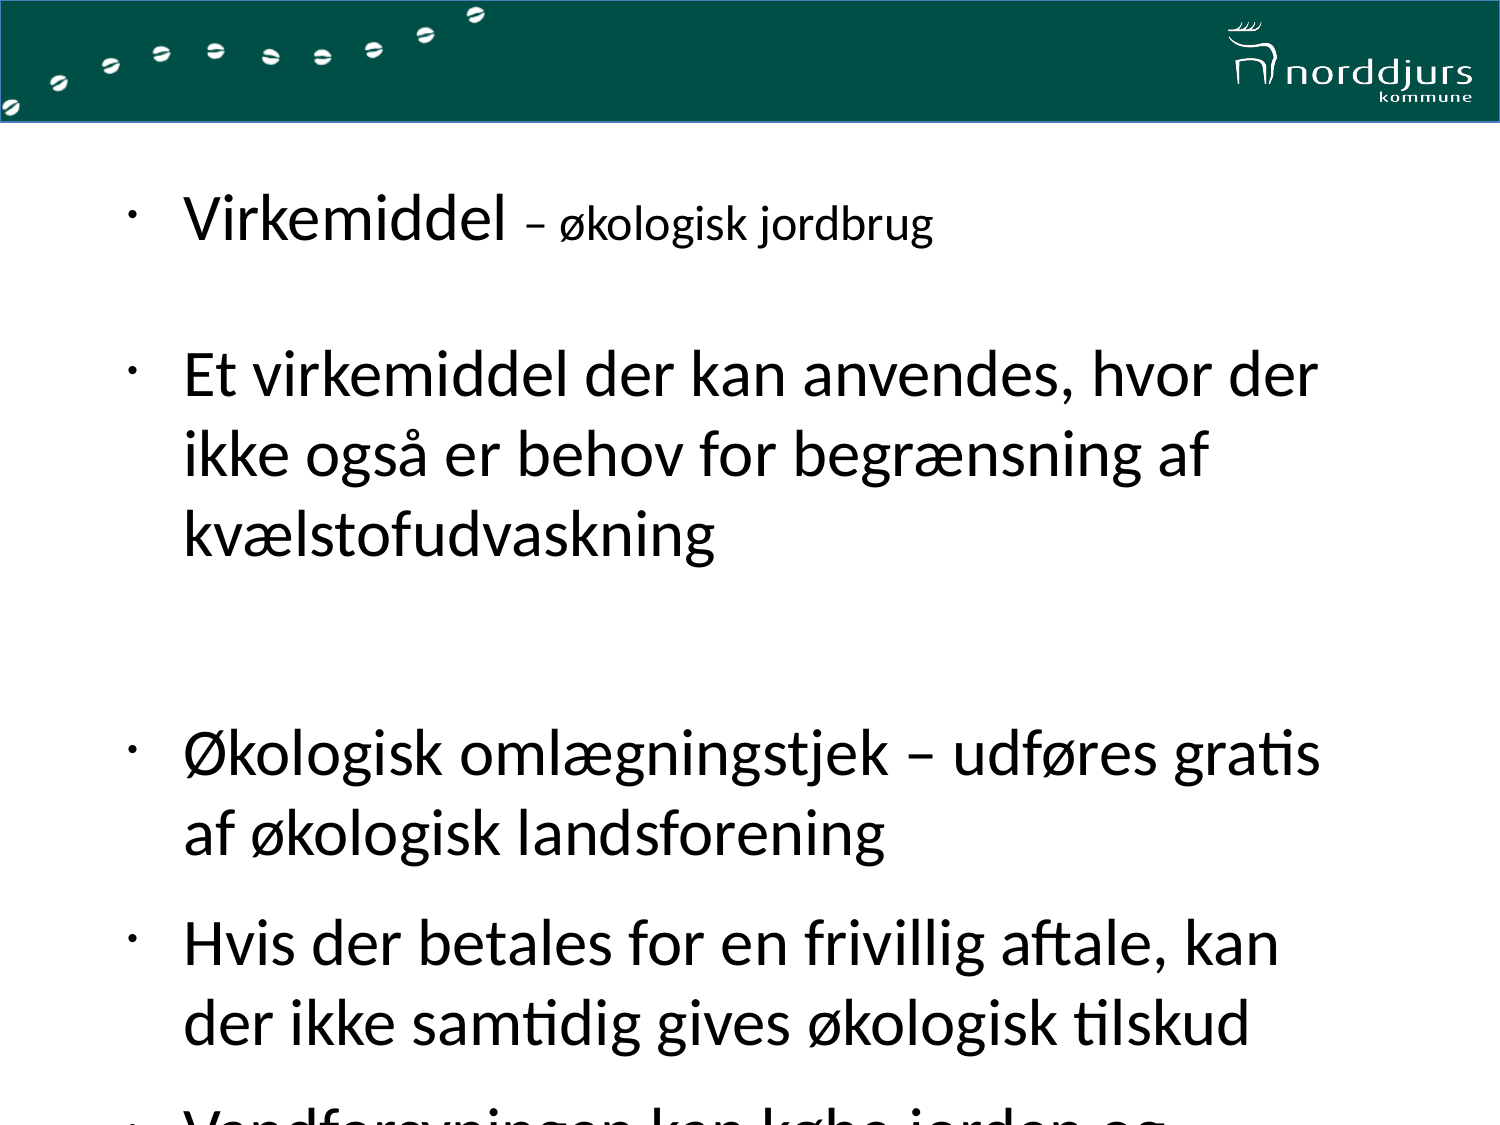

# Virkemiddel – økologisk jordbrug
Et virkemiddel der kan anvendes, hvor der ikke også er behov for begrænsning af kvælstofudvaskning
Økologisk omlægningstjek – udføres gratis af økologisk landsforening
Hvis der betales for en frivillig aftale, kan der ikke samtidig gives økologisk tilskud
Vandforsyningen kan købe jorden og bortforpagte til økolog uden modregning af økologisk tilskud